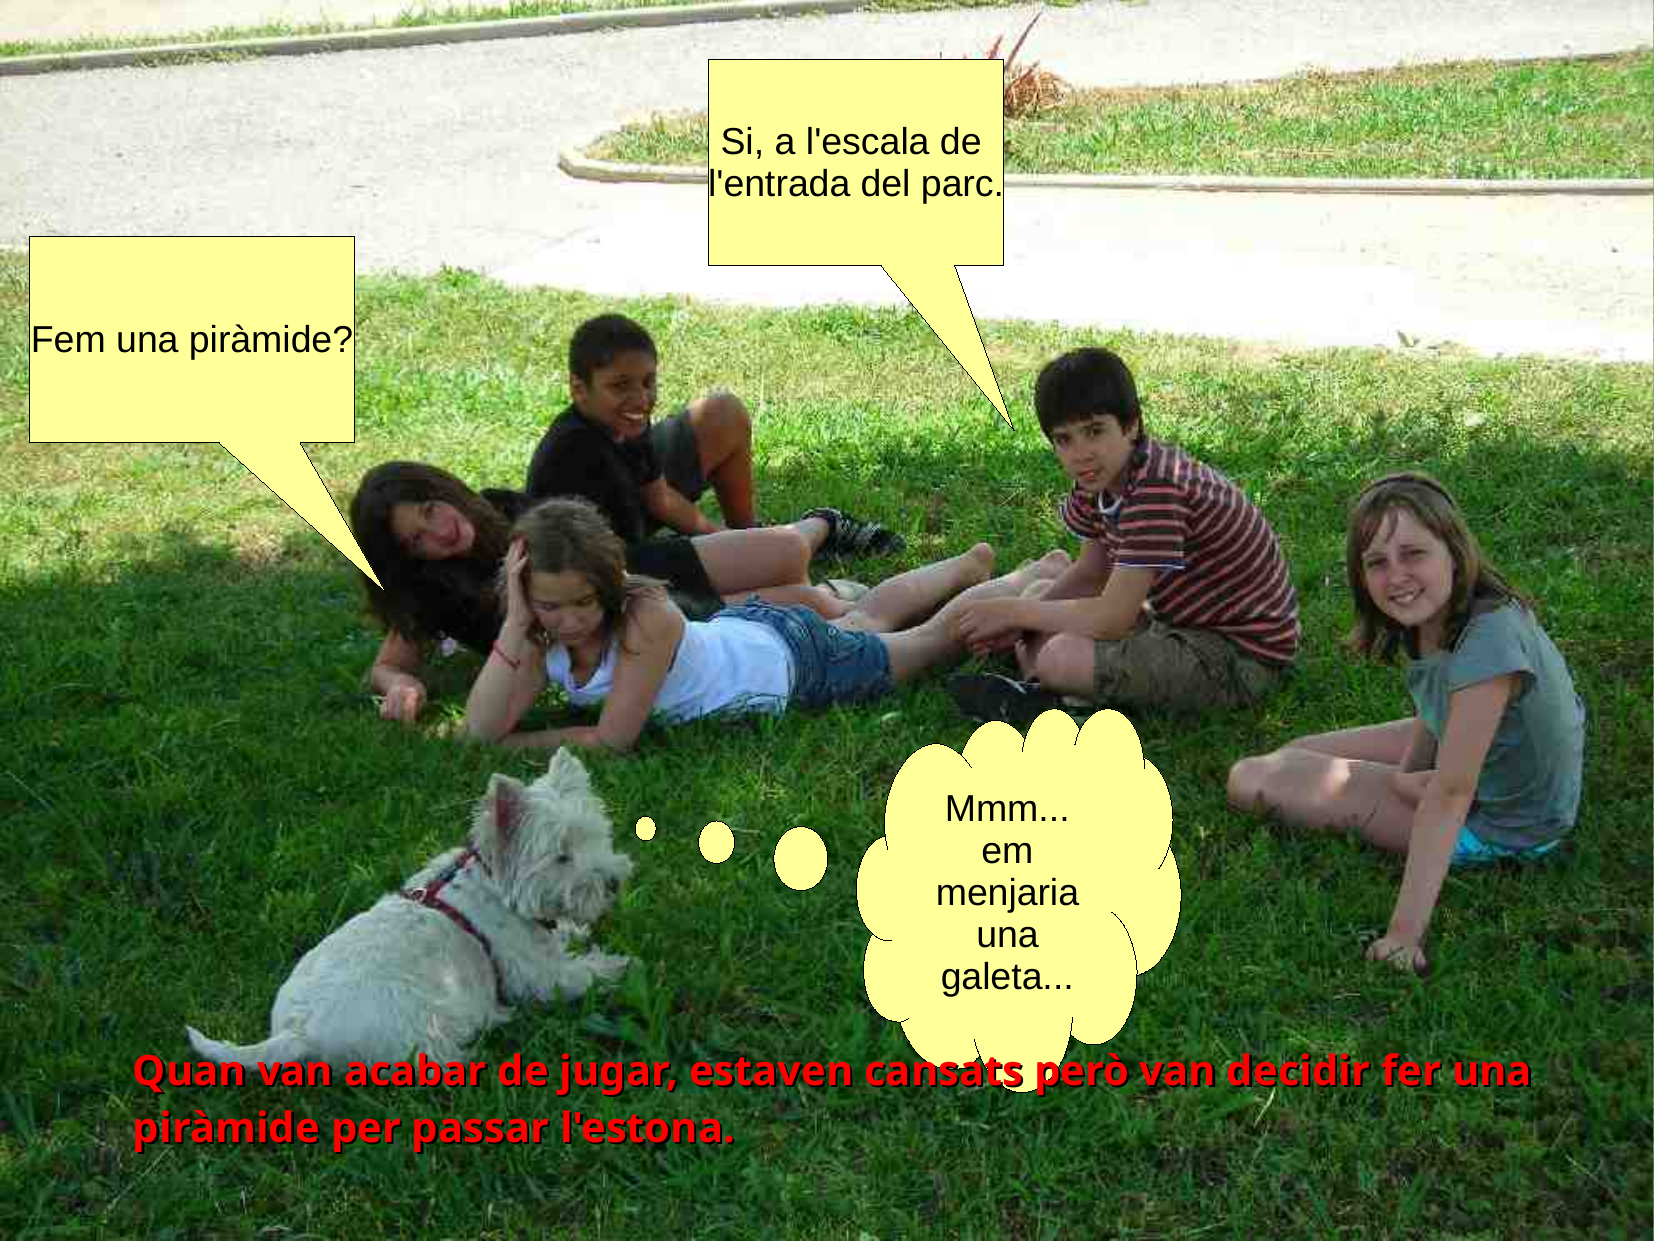

Si, a l'escala de
l'entrada del parc.
Fem una piràmide?
Mmm...
em
menjaria
una
galeta...
Quan van acabar de jugar, estaven cansats però van decidir fer una piràmide per passar l'estona.